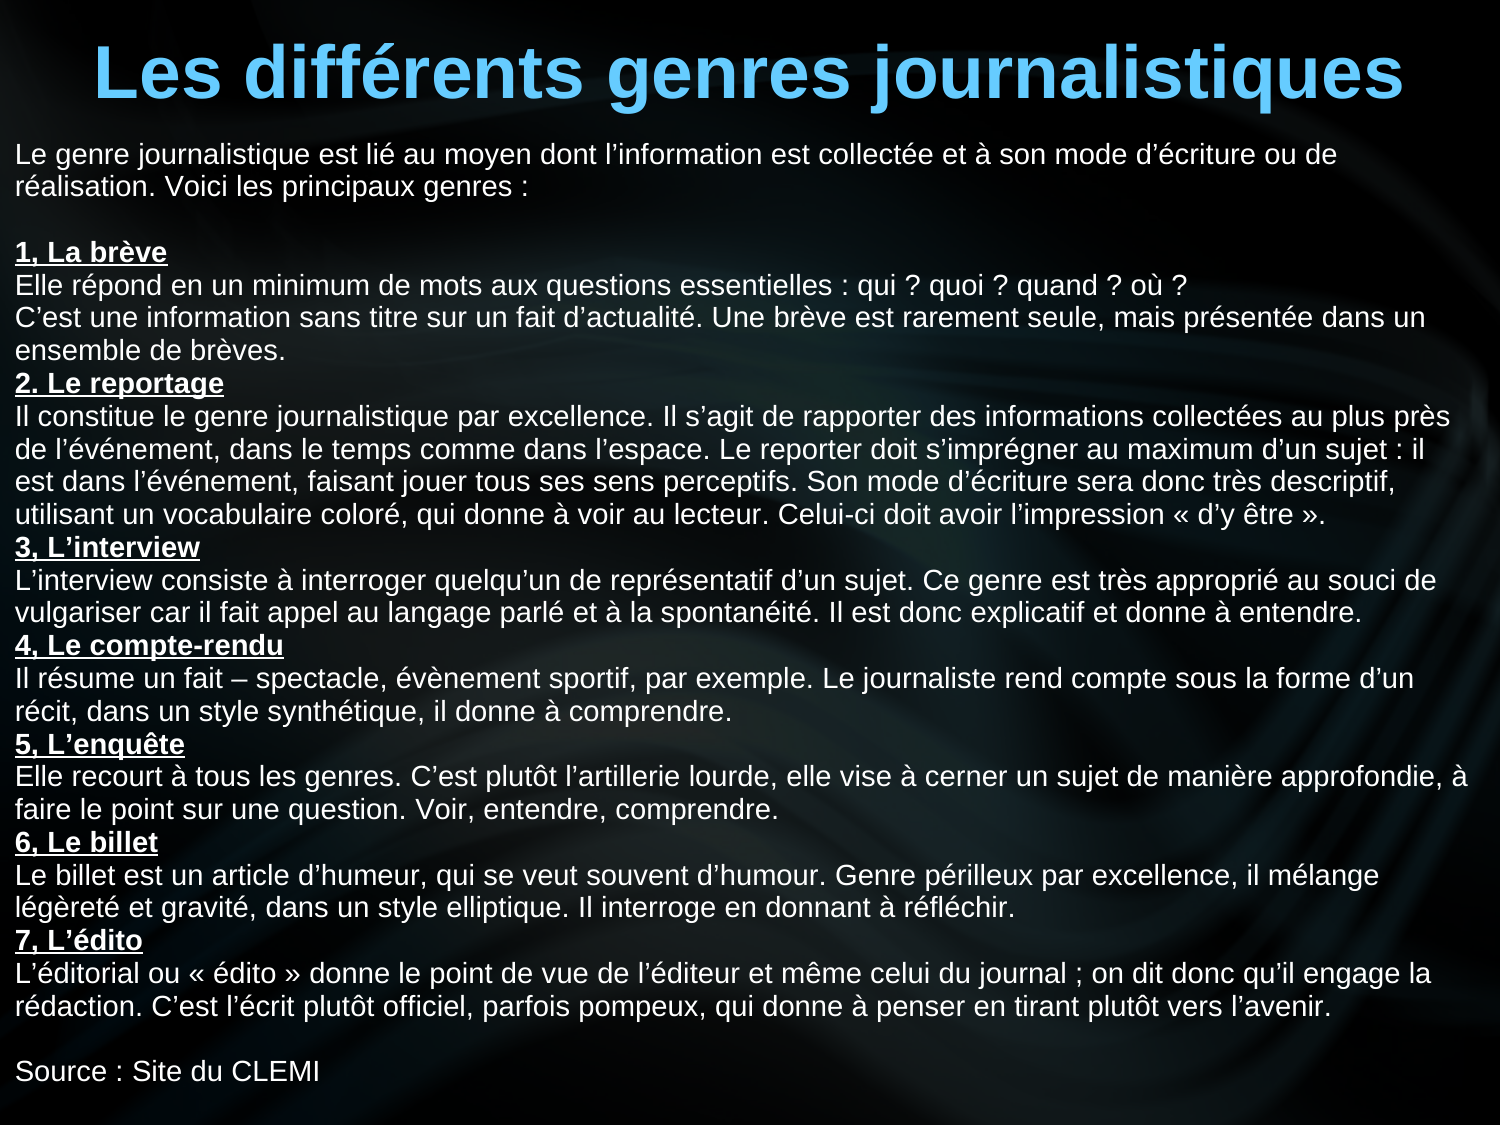

# Les différents genres journalistiques
Le genre journalistique est lié au moyen dont l’information est collectée et à son mode d’écriture ou de réalisation. Voici les principaux genres :
1, La brève
Elle répond en un minimum de mots aux questions essentielles : qui ? quoi ? quand ? où ?
C’est une information sans titre sur un fait d’actualité. Une brève est rarement seule, mais présentée dans un ensemble de brèves.
2. Le reportage
Il constitue le genre journalistique par excellence. Il s’agit de rapporter des informations collectées au plus près de l’événement, dans le temps comme dans l’espace. Le reporter doit s’imprégner au maximum d’un sujet : il est dans l’événement, faisant jouer tous ses sens perceptifs. Son mode d’écriture sera donc très descriptif, utilisant un vocabulaire coloré, qui donne à voir au lecteur. Celui-ci doit avoir l’impression « d’y être ».
3, L’interview
L’interview consiste à interroger quelqu’un de représentatif d’un sujet. Ce genre est très approprié au souci de vulgariser car il fait appel au langage parlé et à la spontanéité. Il est donc explicatif et donne à entendre.
4, Le compte-rendu
Il résume un fait – spectacle, évènement sportif, par exemple. Le journaliste rend compte sous la forme d’un récit, dans un style synthétique, il donne à comprendre.
5, L’enquête
Elle recourt à tous les genres. C’est plutôt l’artillerie lourde, elle vise à cerner un sujet de manière approfondie, à faire le point sur une question. Voir, entendre, comprendre.
6, Le billet
Le billet est un article d’humeur, qui se veut souvent d’humour. Genre périlleux par excellence, il mélange légèreté et gravité, dans un style elliptique. Il interroge en donnant à réfléchir.
7, L’édito
L’éditorial ou « édito » donne le point de vue de l’éditeur et même celui du journal ; on dit donc qu’il engage la rédaction. C’est l’écrit plutôt officiel, parfois pompeux, qui donne à penser en tirant plutôt vers l’avenir.
Source : Site du CLEMI